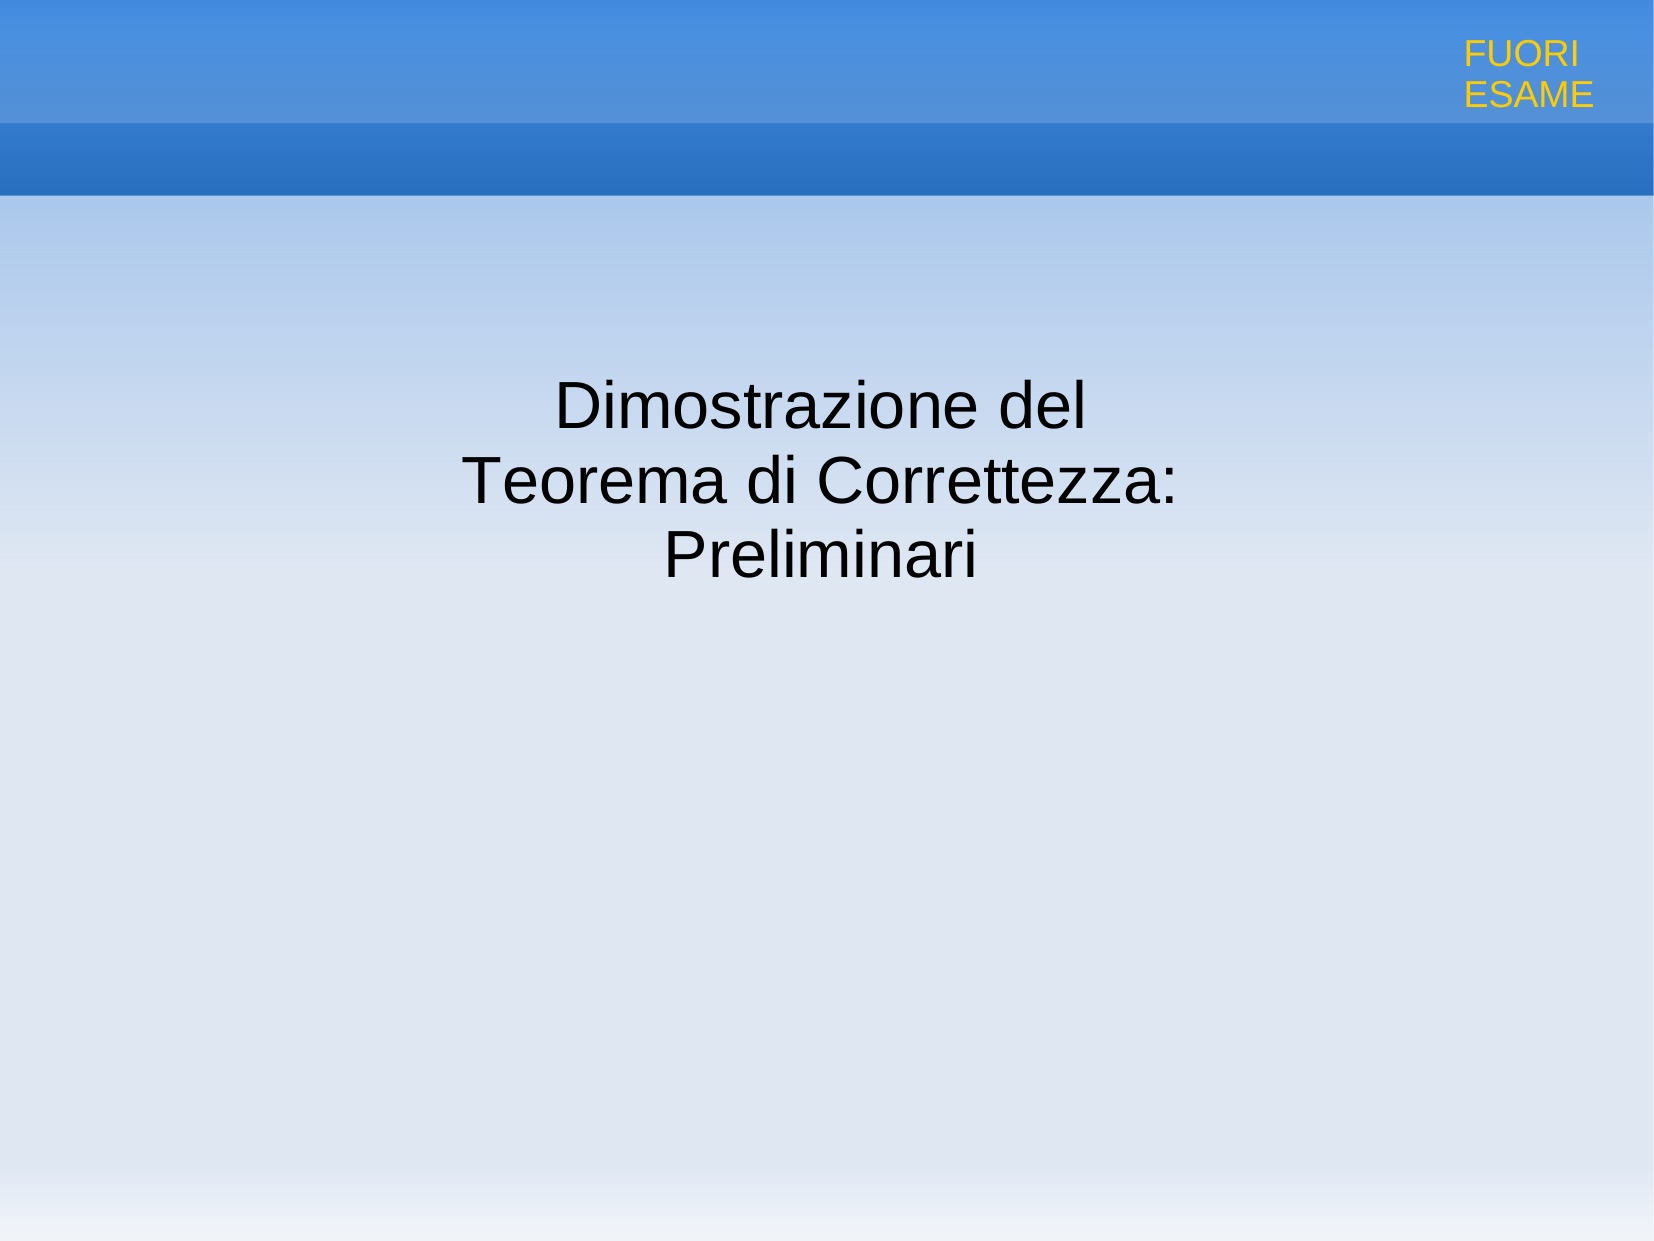

# Dimostrazione del
Teorema di Correttezza:
Preliminari
FUORI
ESAME